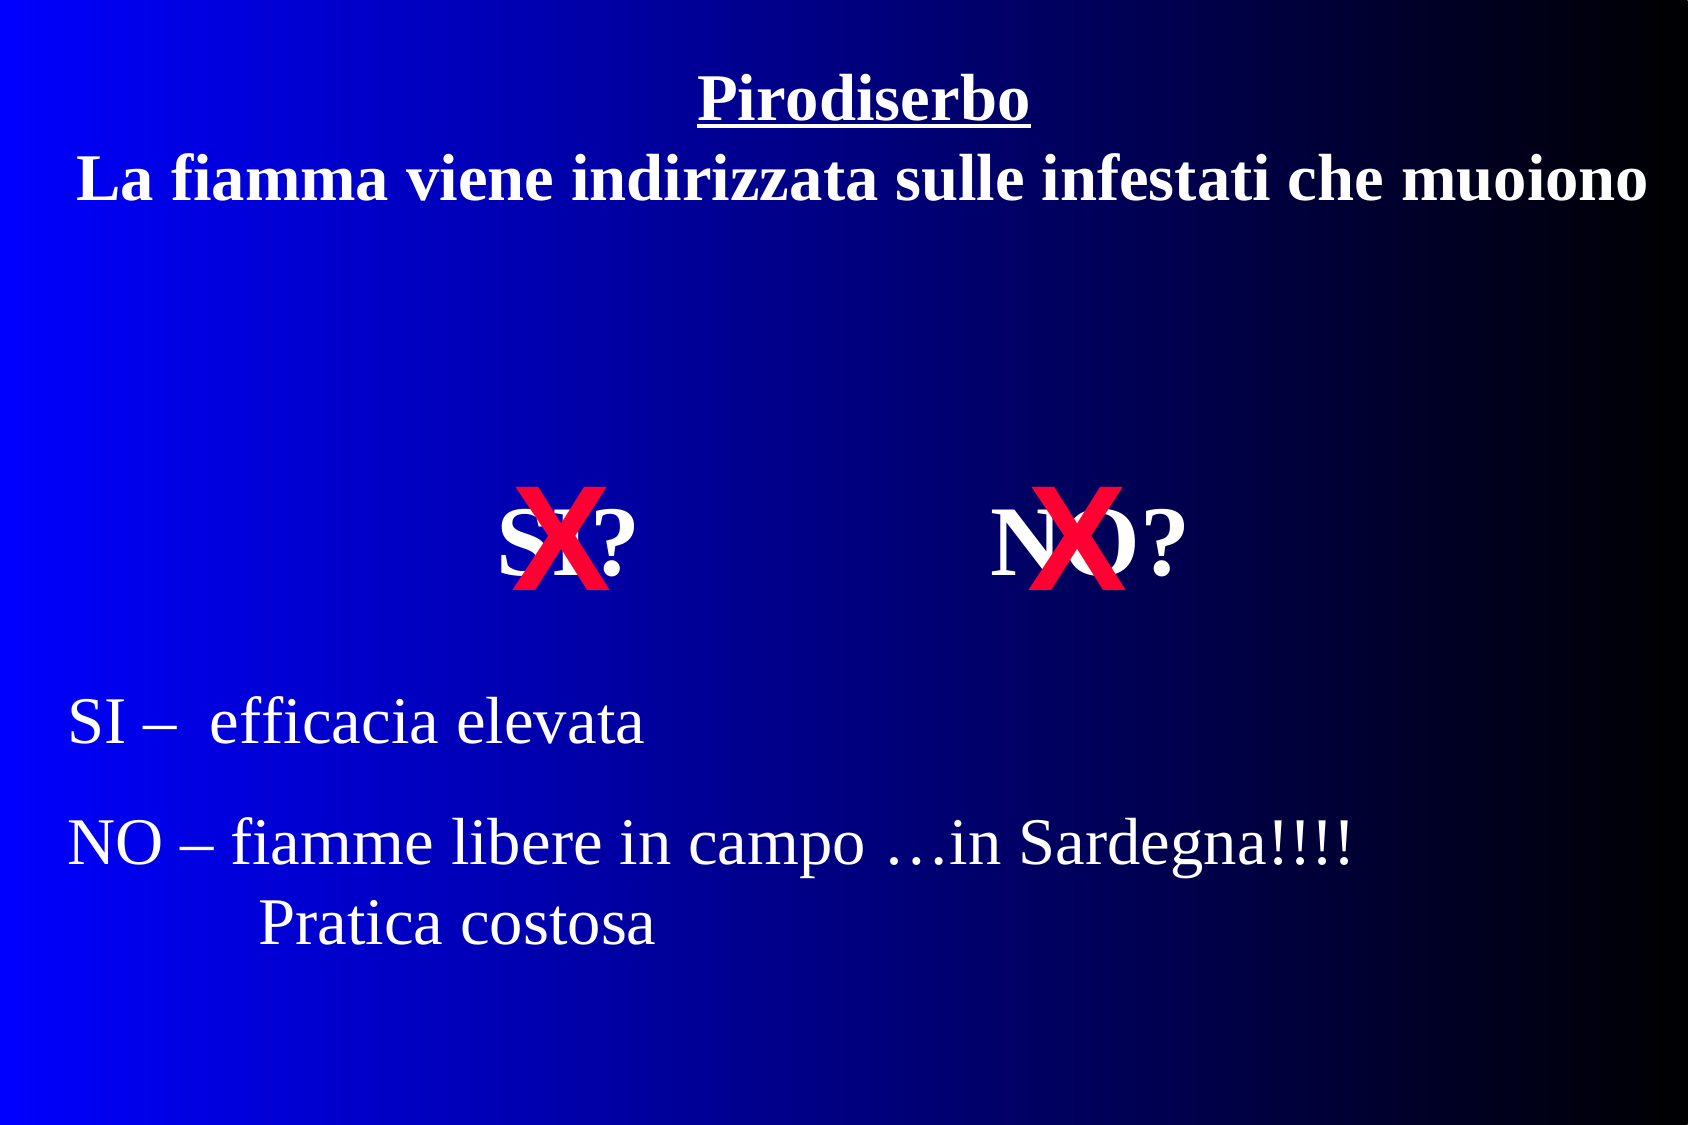

Pirodiserbo
La fiamma viene indirizzata sulle infestati che muoiono
X X
SI? NO?
SI – efficacia elevata
NO – fiamme libere in campo …in Sardegna!!!!
Pratica costosa